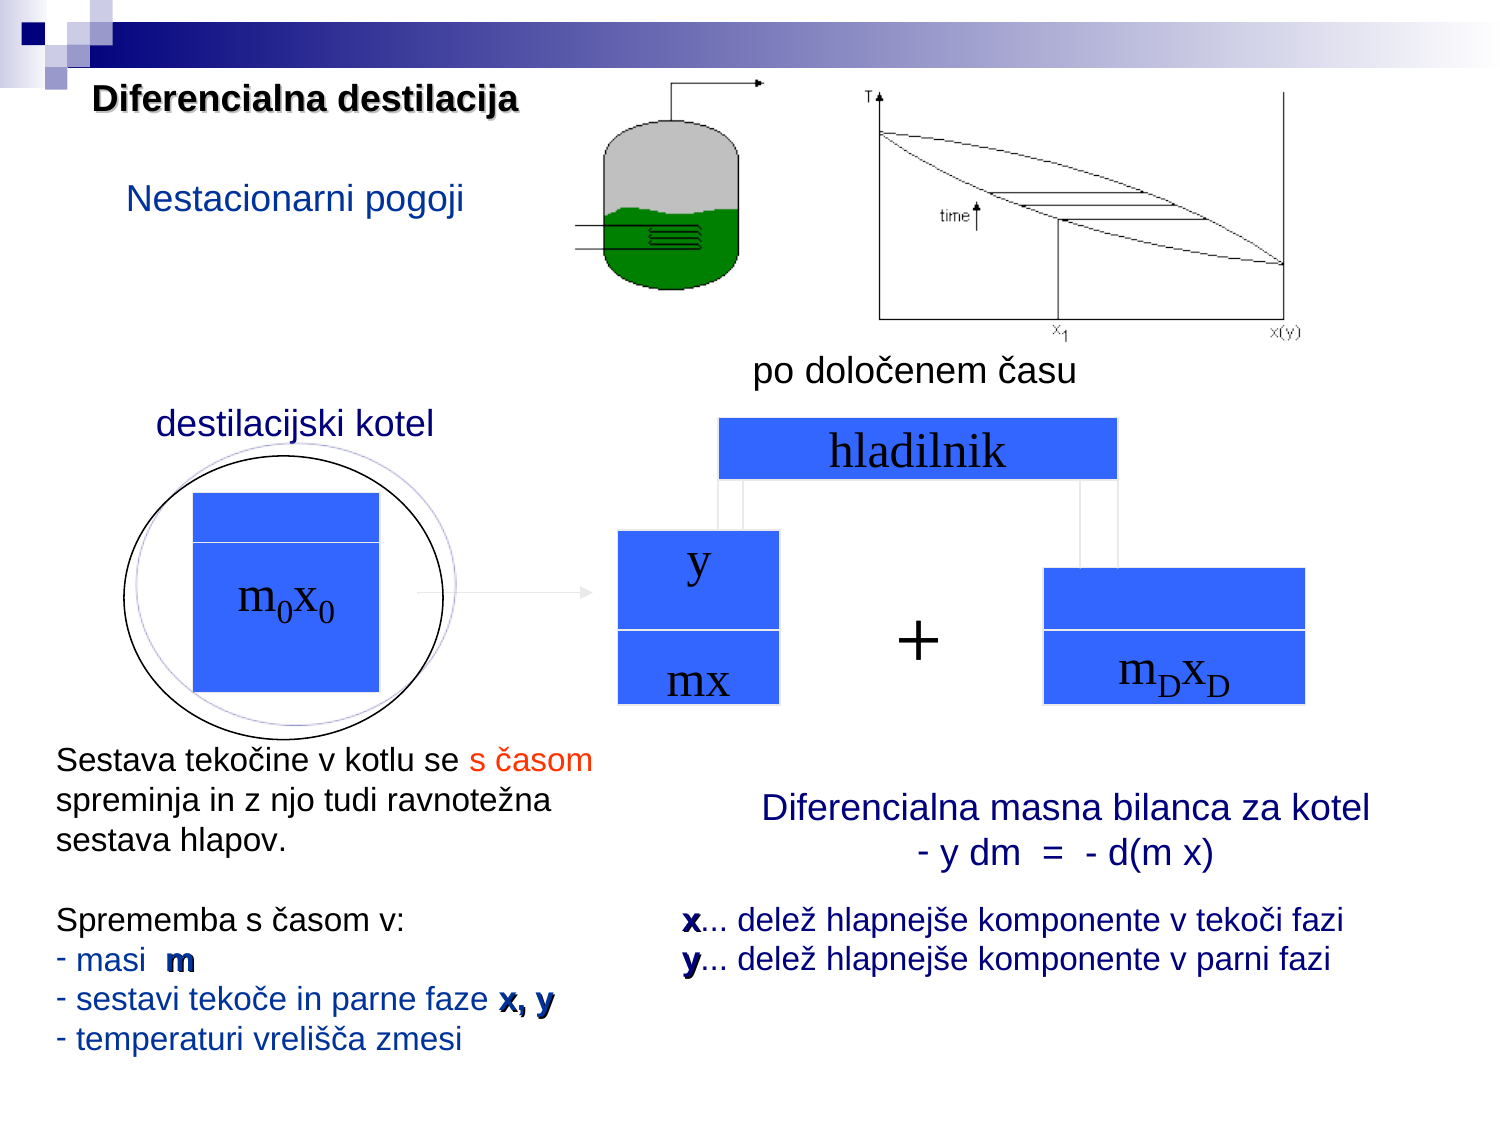

Diferencialna destilacija
Nestacionarni pogoji
destilacijski kotel
po določenem času
Sestava tekočine v kotlu se s časom spreminja in z njo tudi ravnotežna sestava hlapov.
Sprememba s časom v:
 masi m
 sestavi tekoče in parne faze x, y
 temperaturi vrelišča zmesi
Diferencialna masna bilanca za kotel
 y dm = - d(m x)
x... delež hlapnejše komponente v tekoči fazi
y... delež hlapnejše komponente v parni fazi